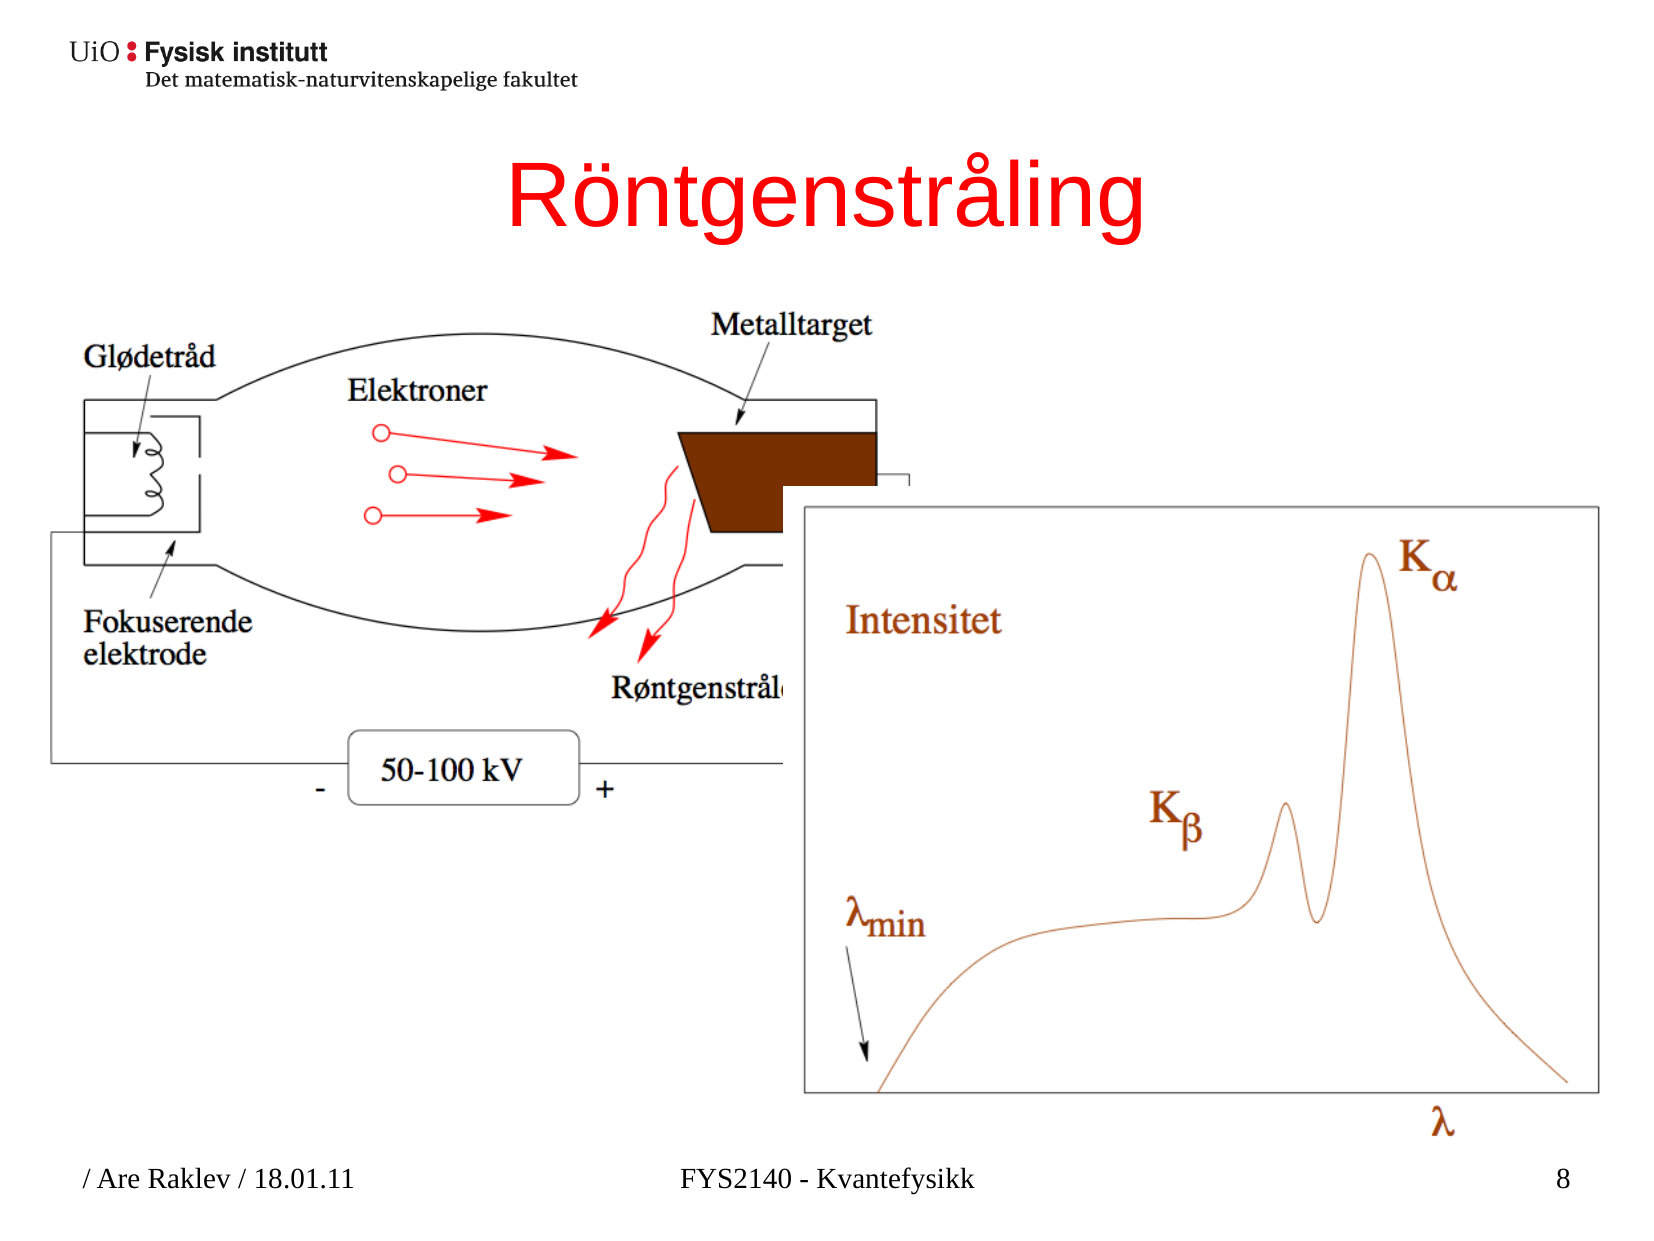

# Röntgenstråling
/ Are Raklev / 18.01.11
FYS2140 - Kvantefysikk
8